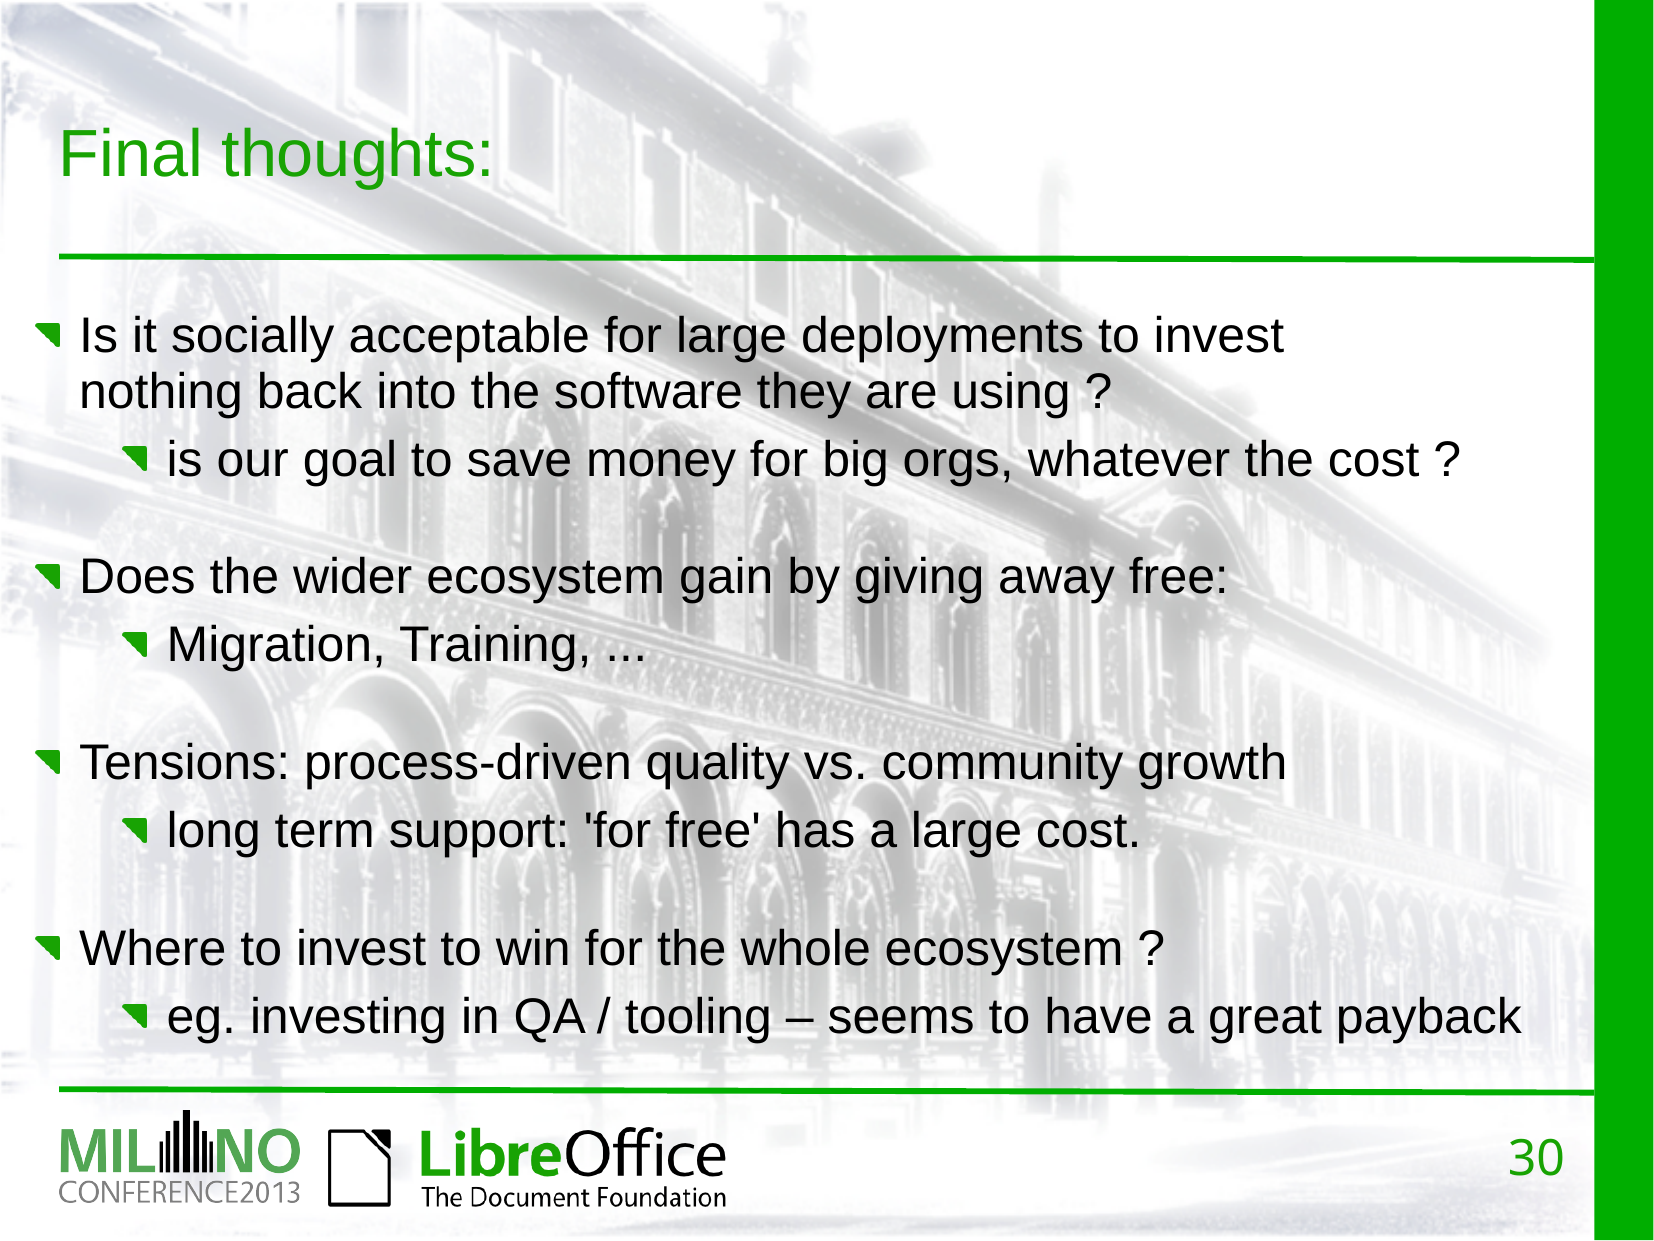

# Final thoughts:
Is it socially acceptable for large deployments to invest
nothing back into the software they are using ?
is our goal to save money for big orgs, whatever the cost ?
Does the wider ecosystem gain by giving away free:
Migration, Training, ...
Tensions: process-driven quality vs. community growth
long term support: 'for free' has a large cost.
Where to invest to win for the whole ecosystem ?
eg. investing in QA / tooling – seems to have a great payback
30